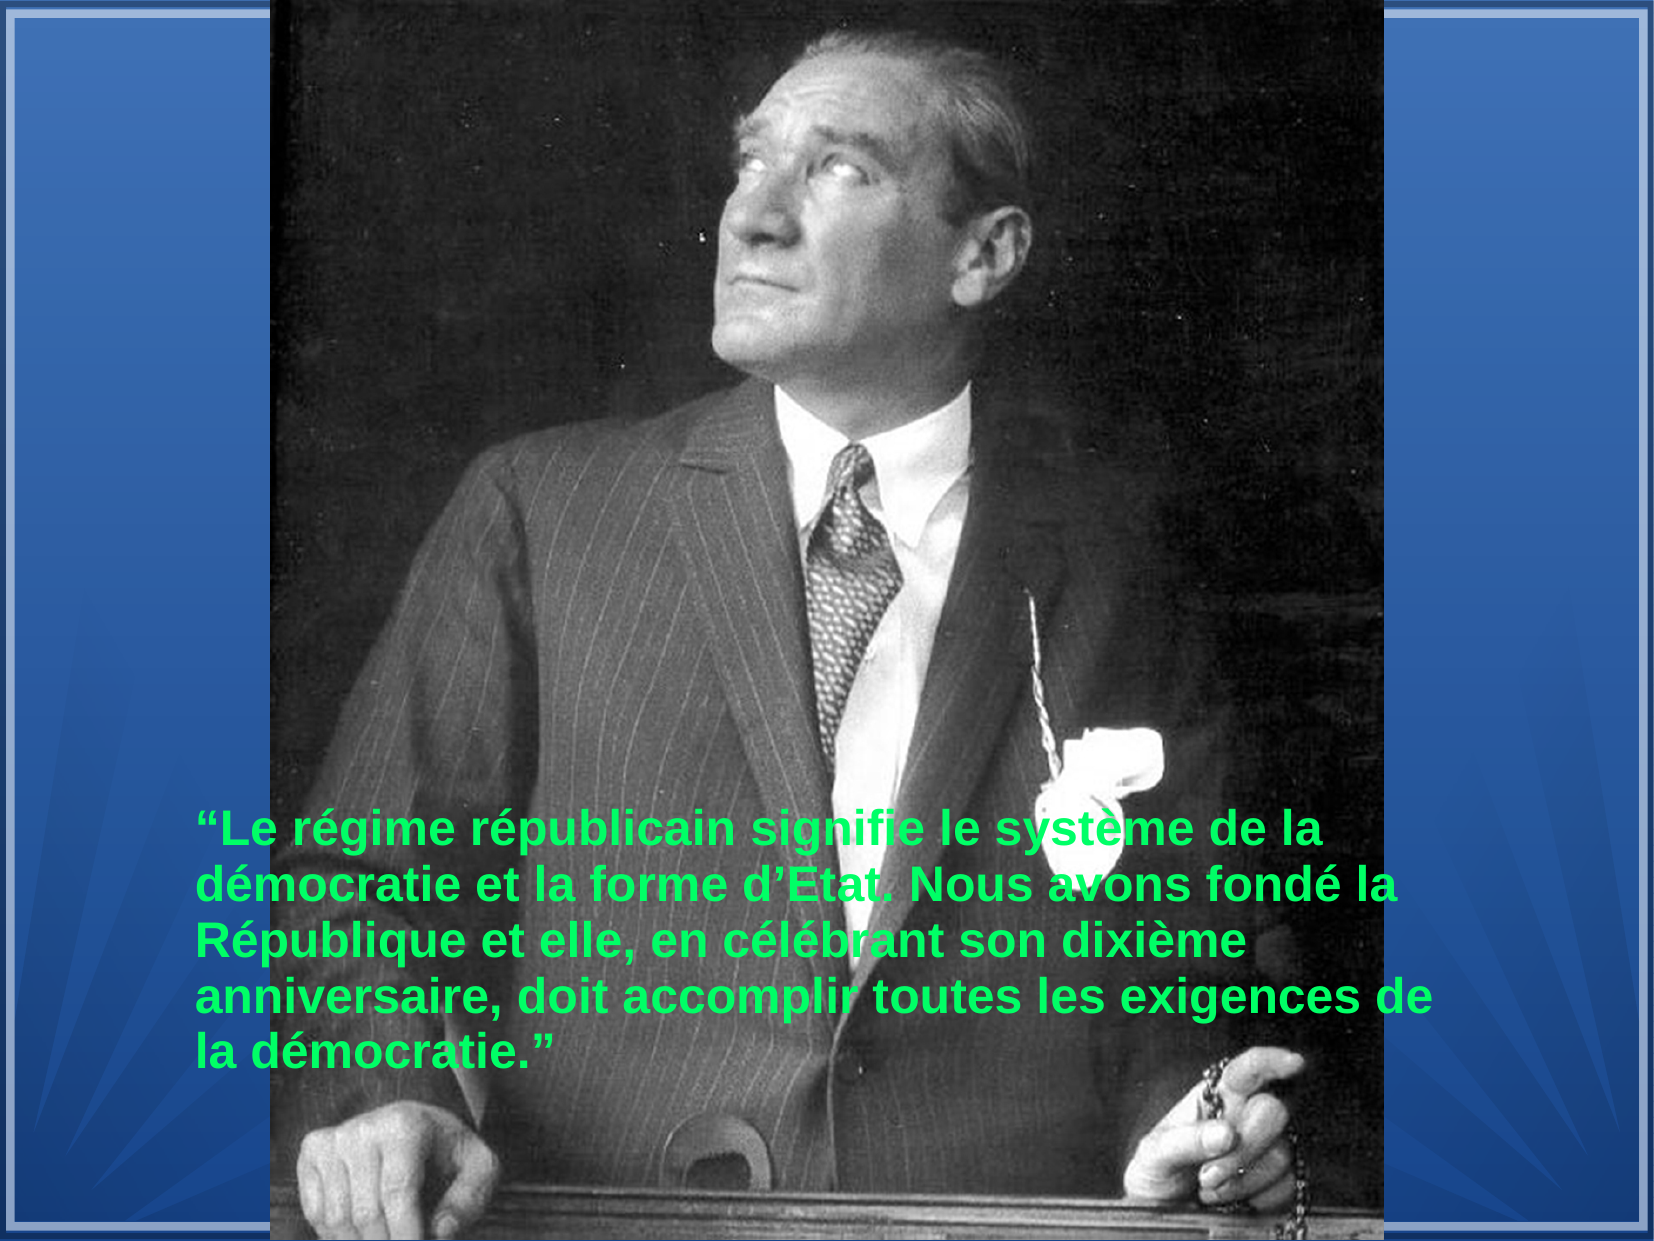

# “Le régime républicain signifie le système de la démocratie et la forme d’Etat. Nous avons fondé la République et elle, en célébrant son dixième anniversaire, doit accomplir toutes les exigences de la démocratie.”